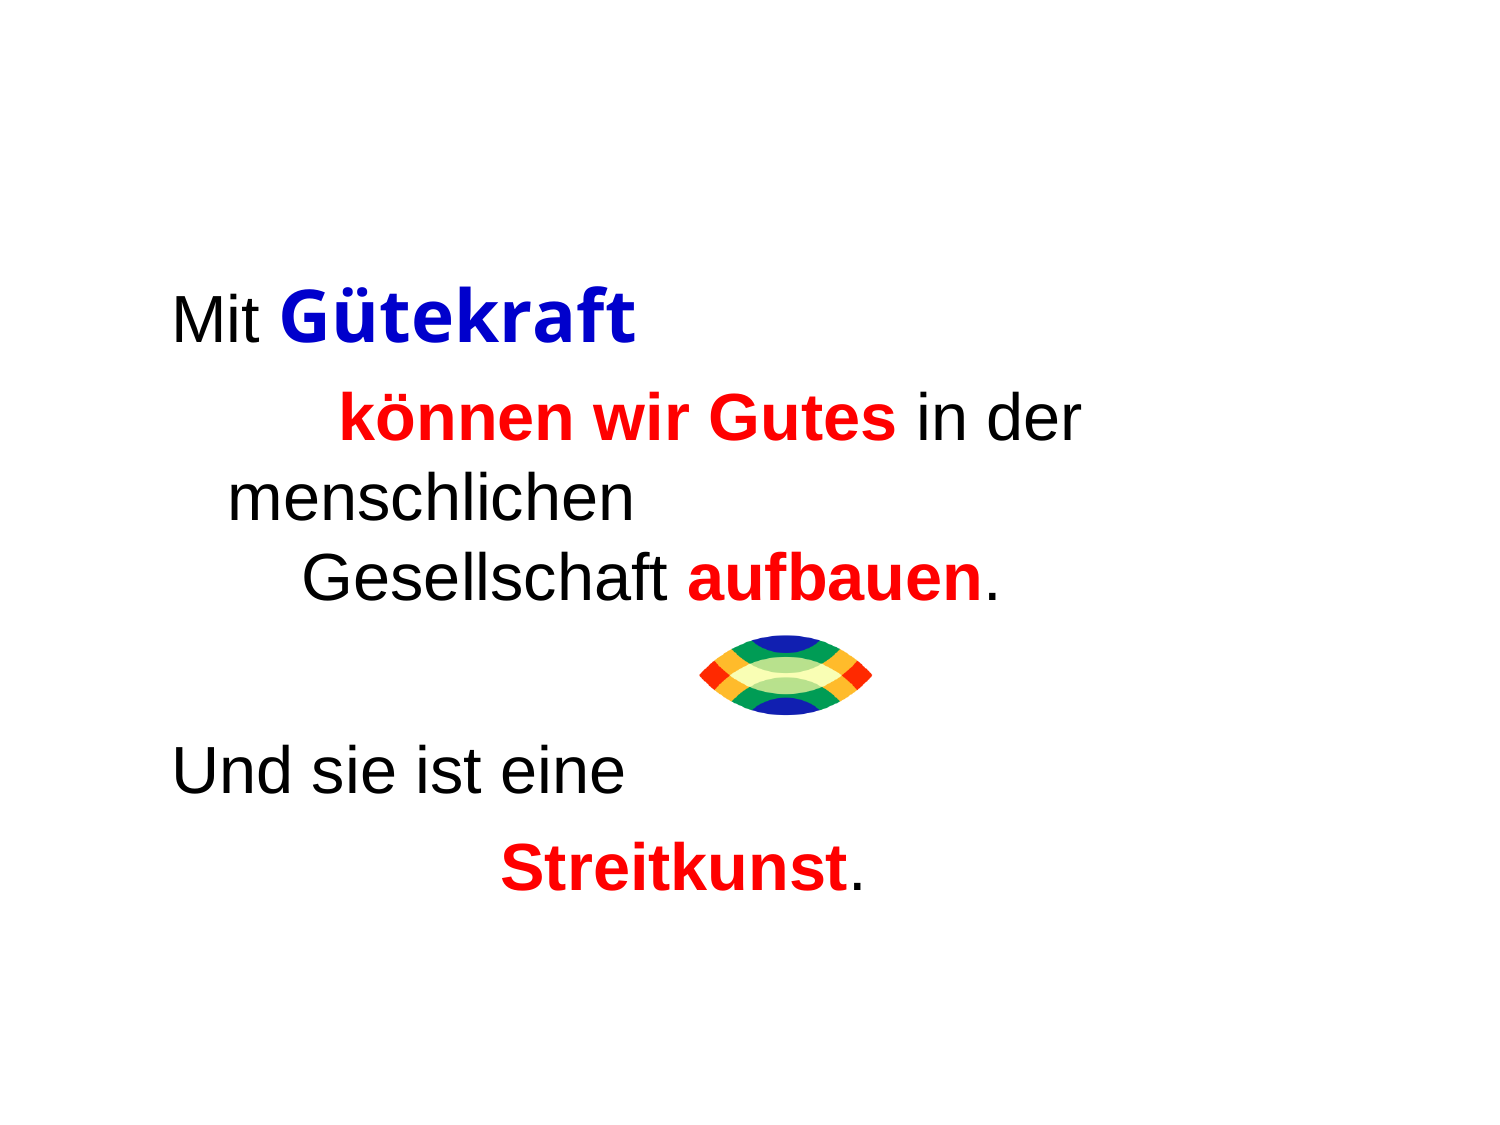

# Mit Gütekraft
	 können wir Gutes in der menschlichen
 Gesellschaft aufbauen.
Und sie ist eine
Streitkunst.